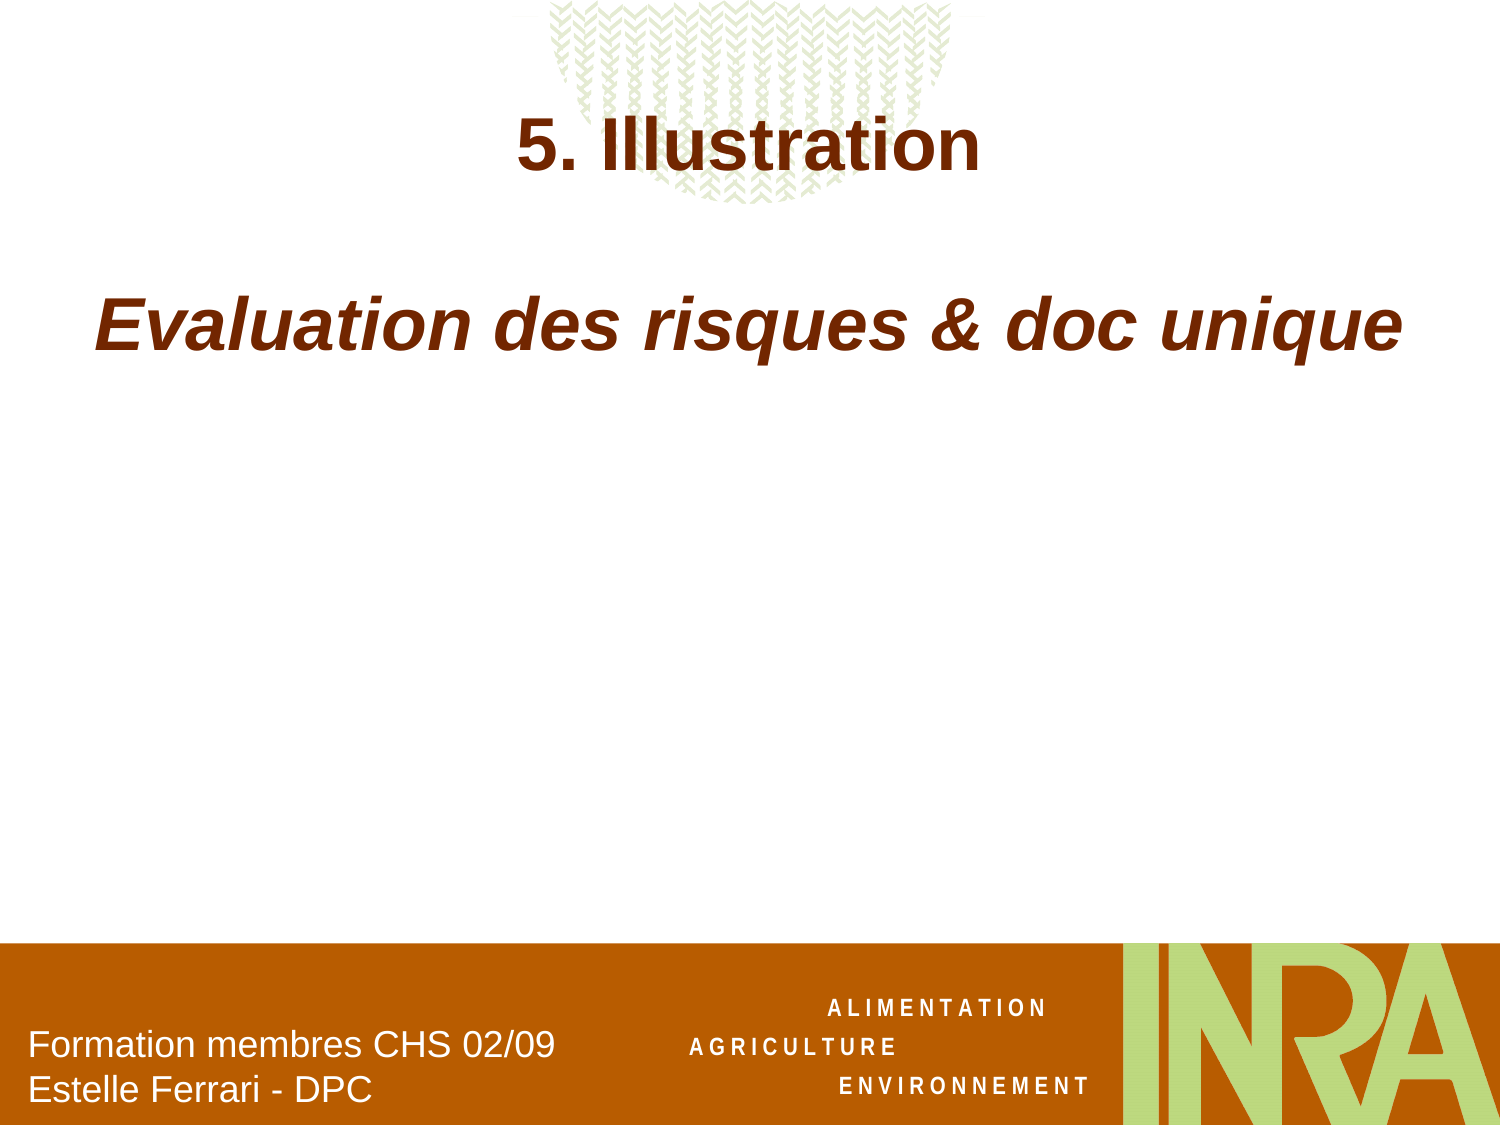

5. Illustration
Evaluation des risques & doc unique
#